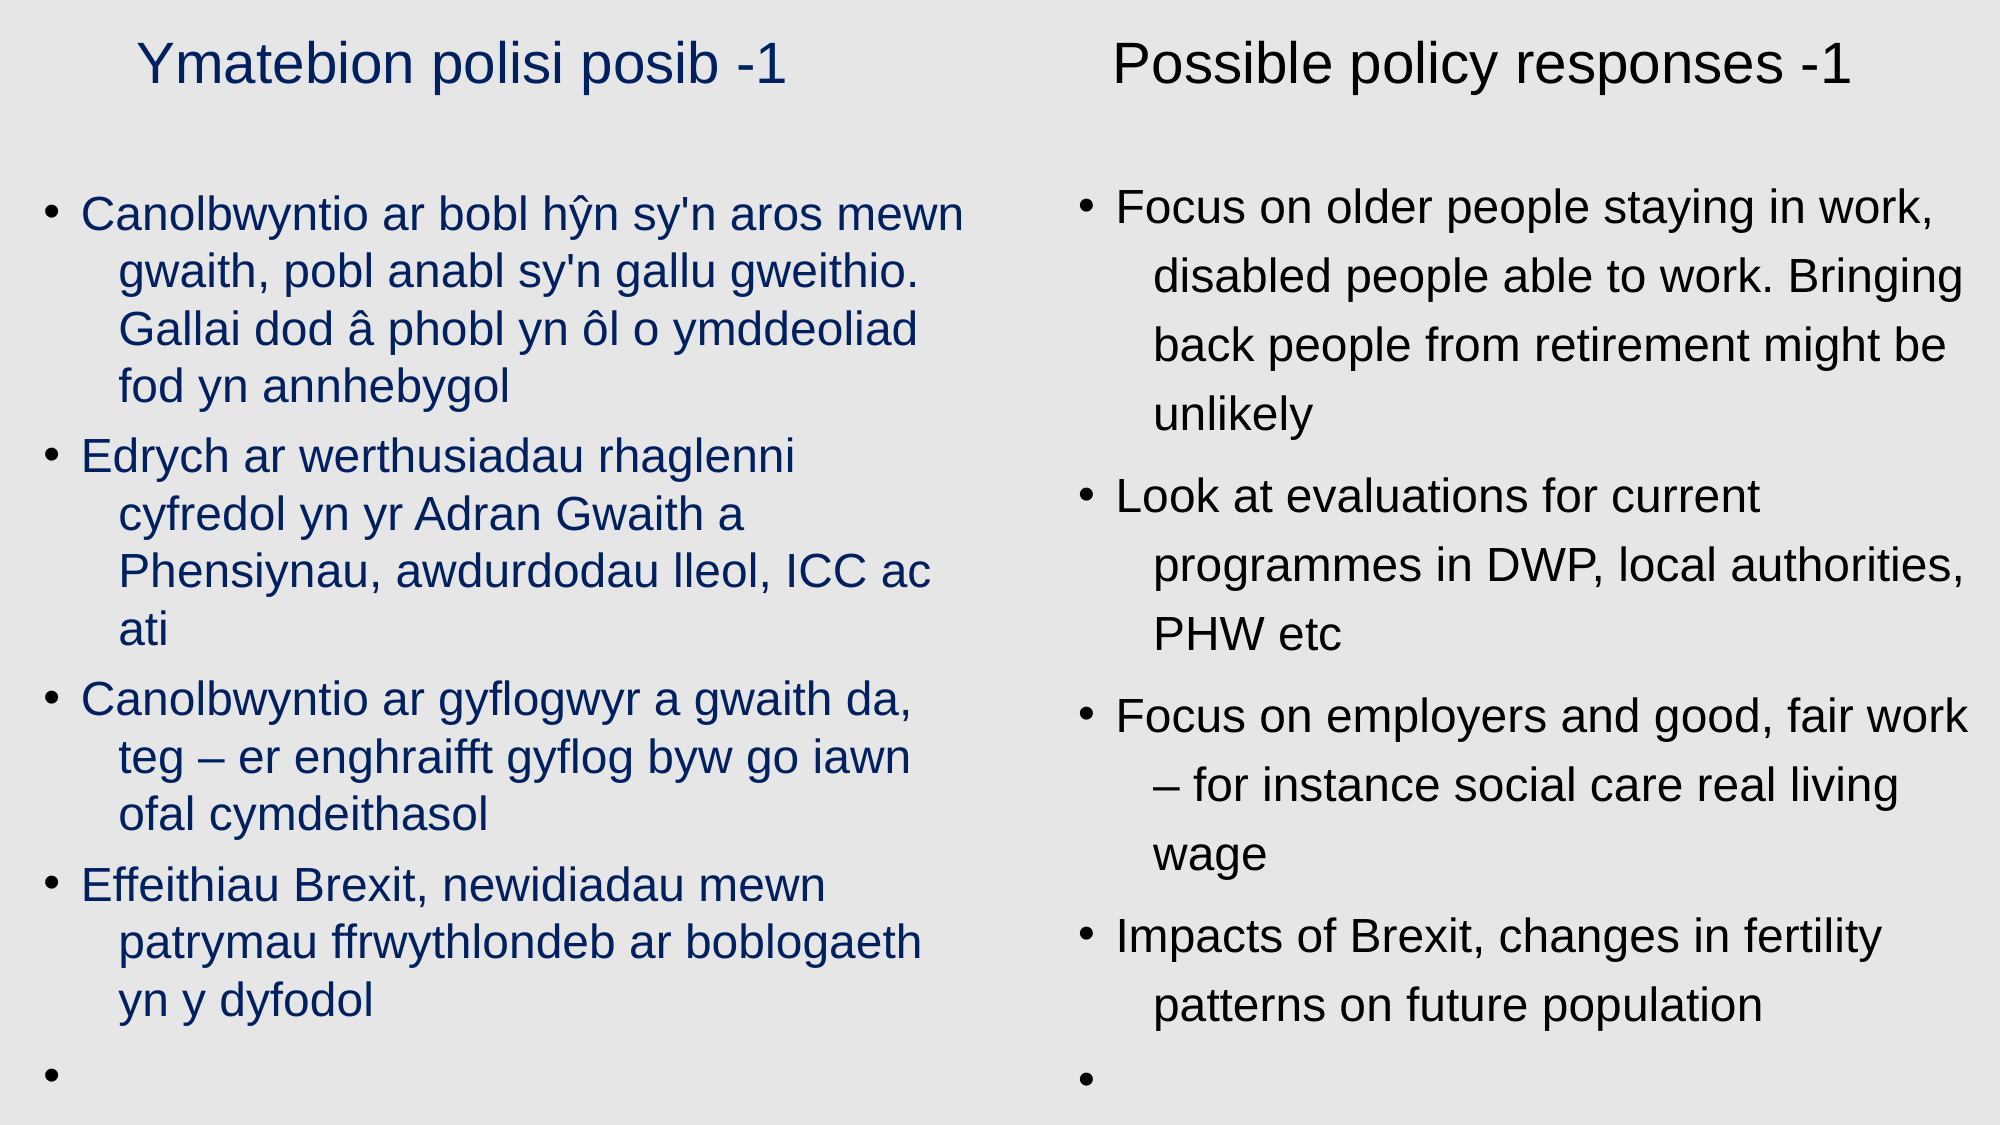

Ymatebion polisi posib -1
Possible policy responses -1
# Focus on older people staying in work, disabled people able to work. Bringing back people from retirement might be unlikely
Look at evaluations for current programmes in DWP, local authorities, PHW etc
Focus on employers and good, fair work – for instance social care real living wage
Impacts of Brexit, changes in fertility patterns on future population
Canolbwyntio ar bobl hŷn sy'n aros mewn gwaith, pobl anabl sy'n gallu gweithio. Gallai dod â phobl yn ôl o ymddeoliad fod yn annhebygol
Edrych ar werthusiadau rhaglenni cyfredol yn yr Adran Gwaith a Phensiynau, awdurdodau lleol, ICC ac ati
Canolbwyntio ar gyflogwyr a gwaith da, teg – er enghraifft gyflog byw go iawn ofal cymdeithasol
Effeithiau Brexit, newidiadau mewn patrymau ffrwythlondeb ar boblogaeth yn y dyfodol